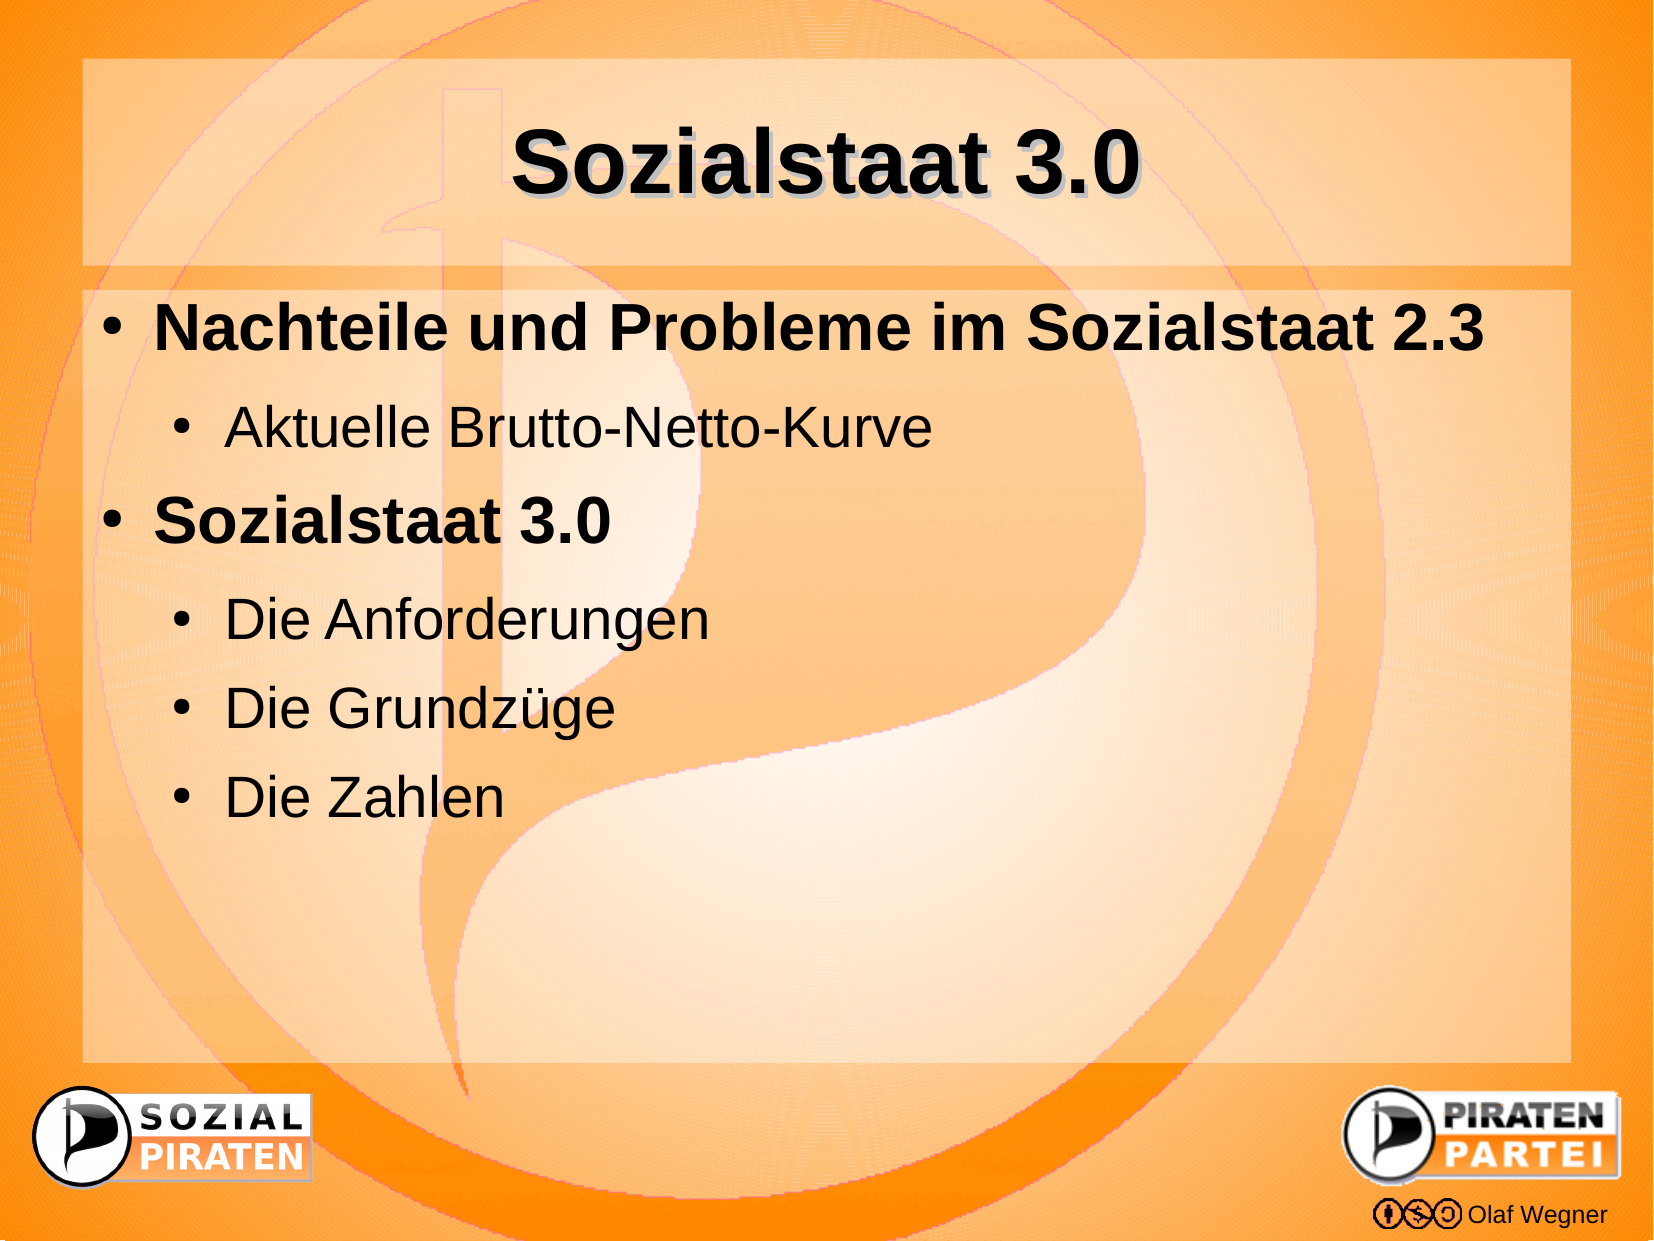

Sozialstaat 3.0
# Nachteile und Probleme im Sozialstaat 2.3
Aktuelle Brutto-Netto-Kurve
Sozialstaat 3.0
Die Anforderungen
Die Grundzüge
Die Zahlen
Olaf Wegner